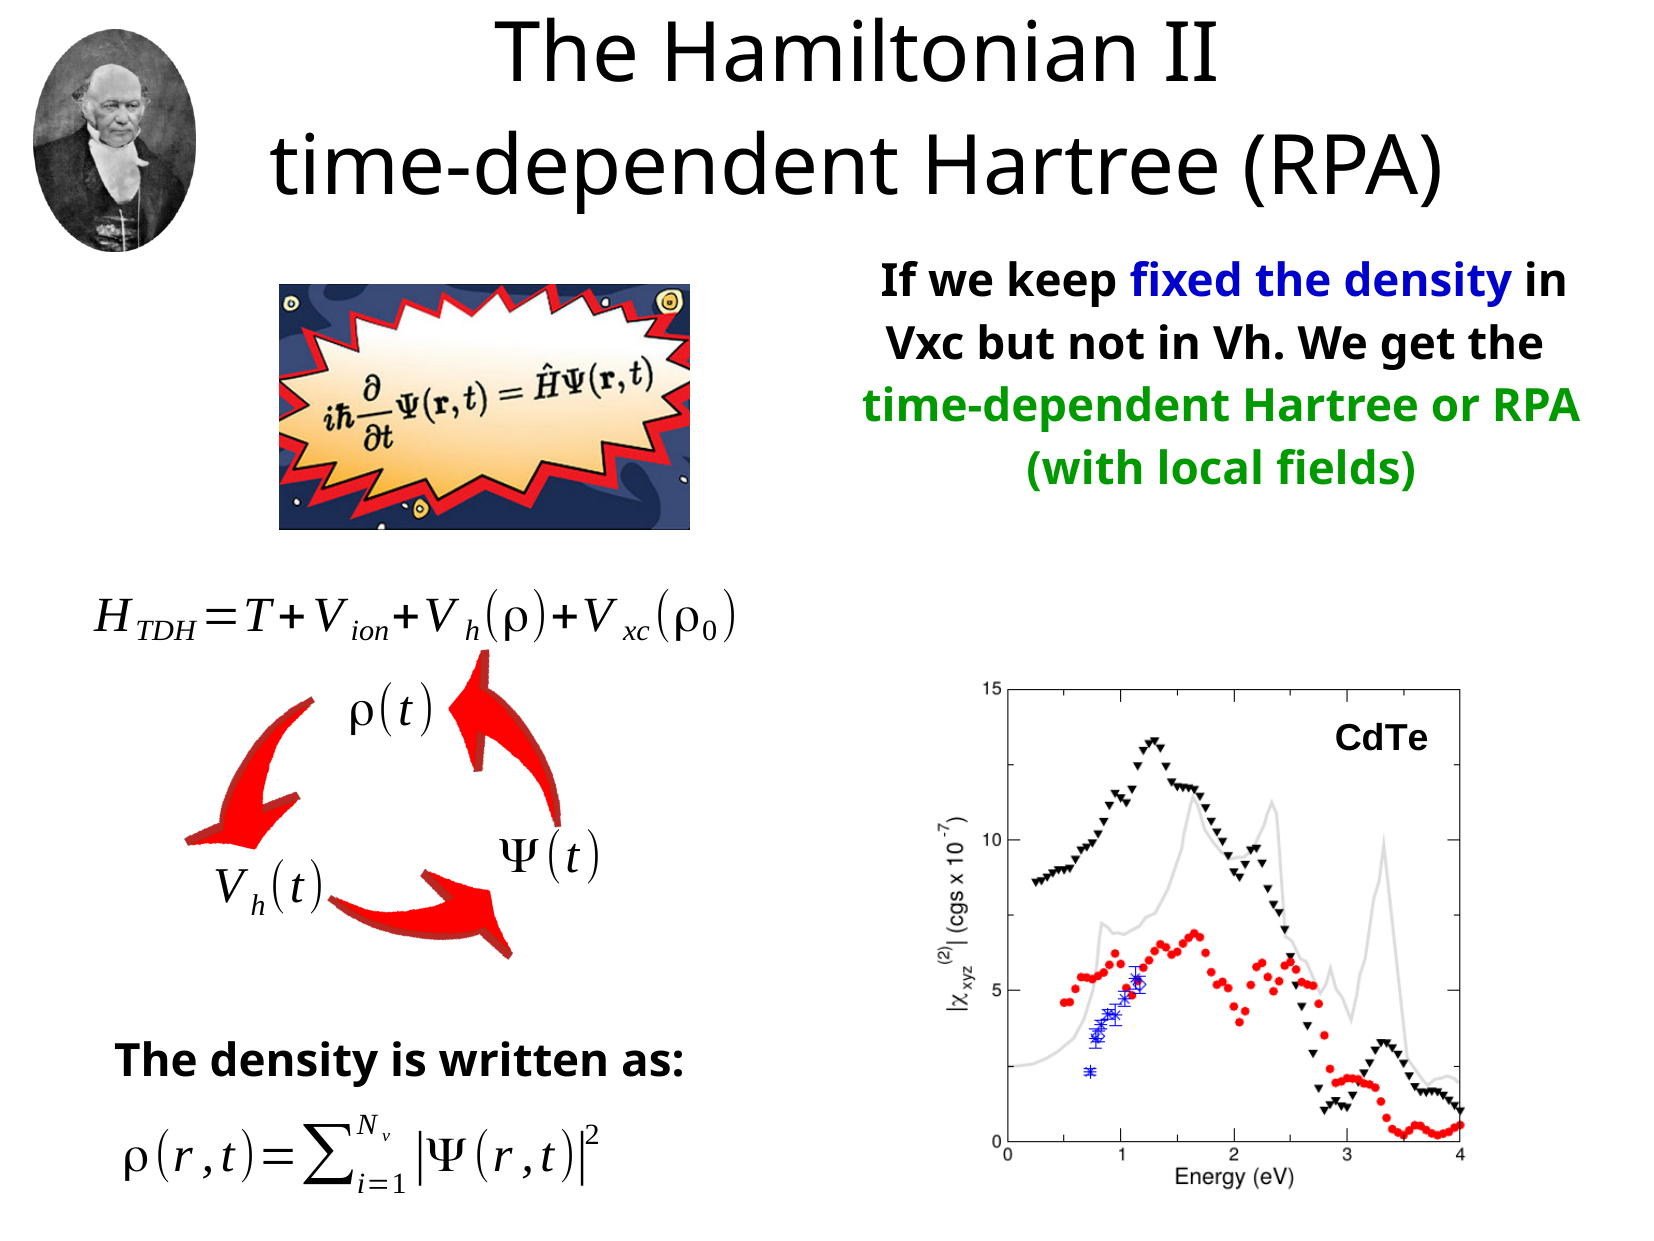

# The Hamiltonian II time-dependent Hartree (RPA)
If we keep fixed the density in Vxc but not in Vh. We get the
time-dependent Hartree or RPA (with local fields)
CdTe
The density is written as: